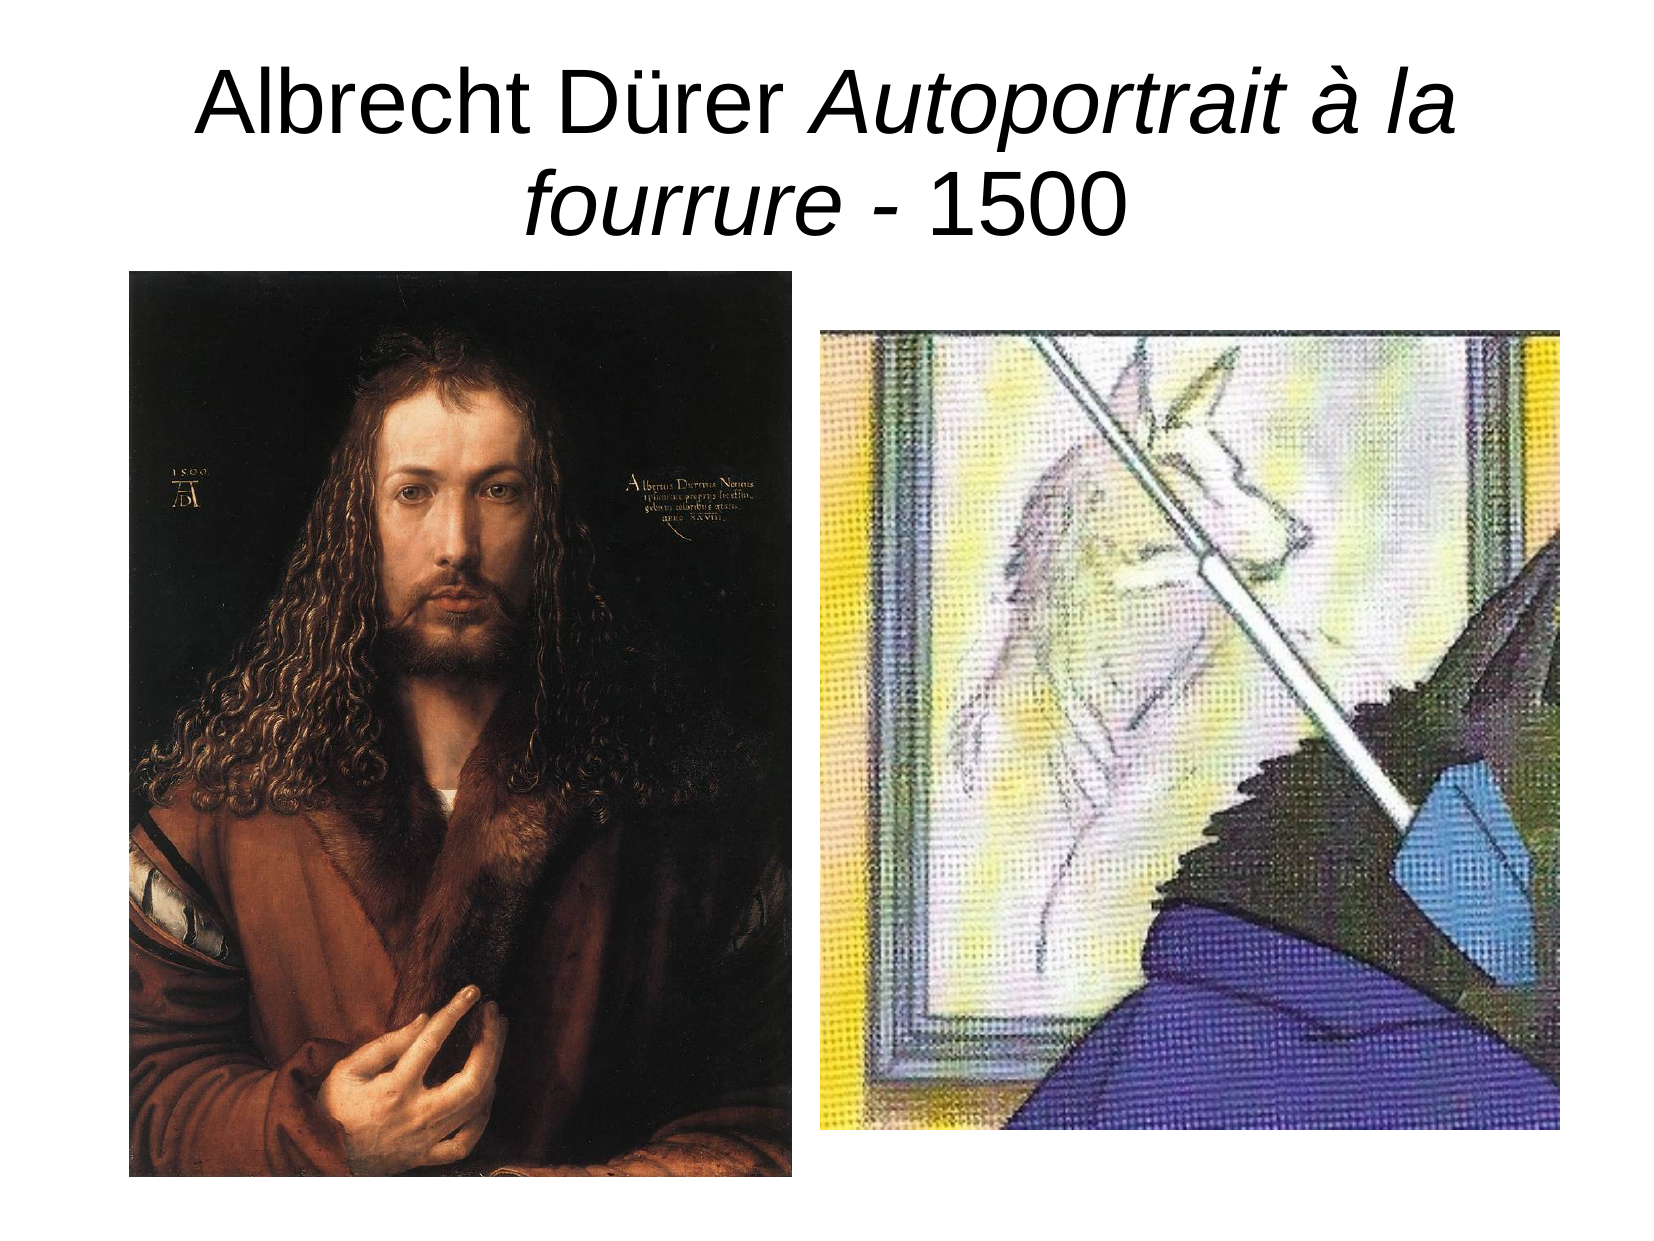

# Albrecht Dürer Autoportrait à la fourrure - 1500